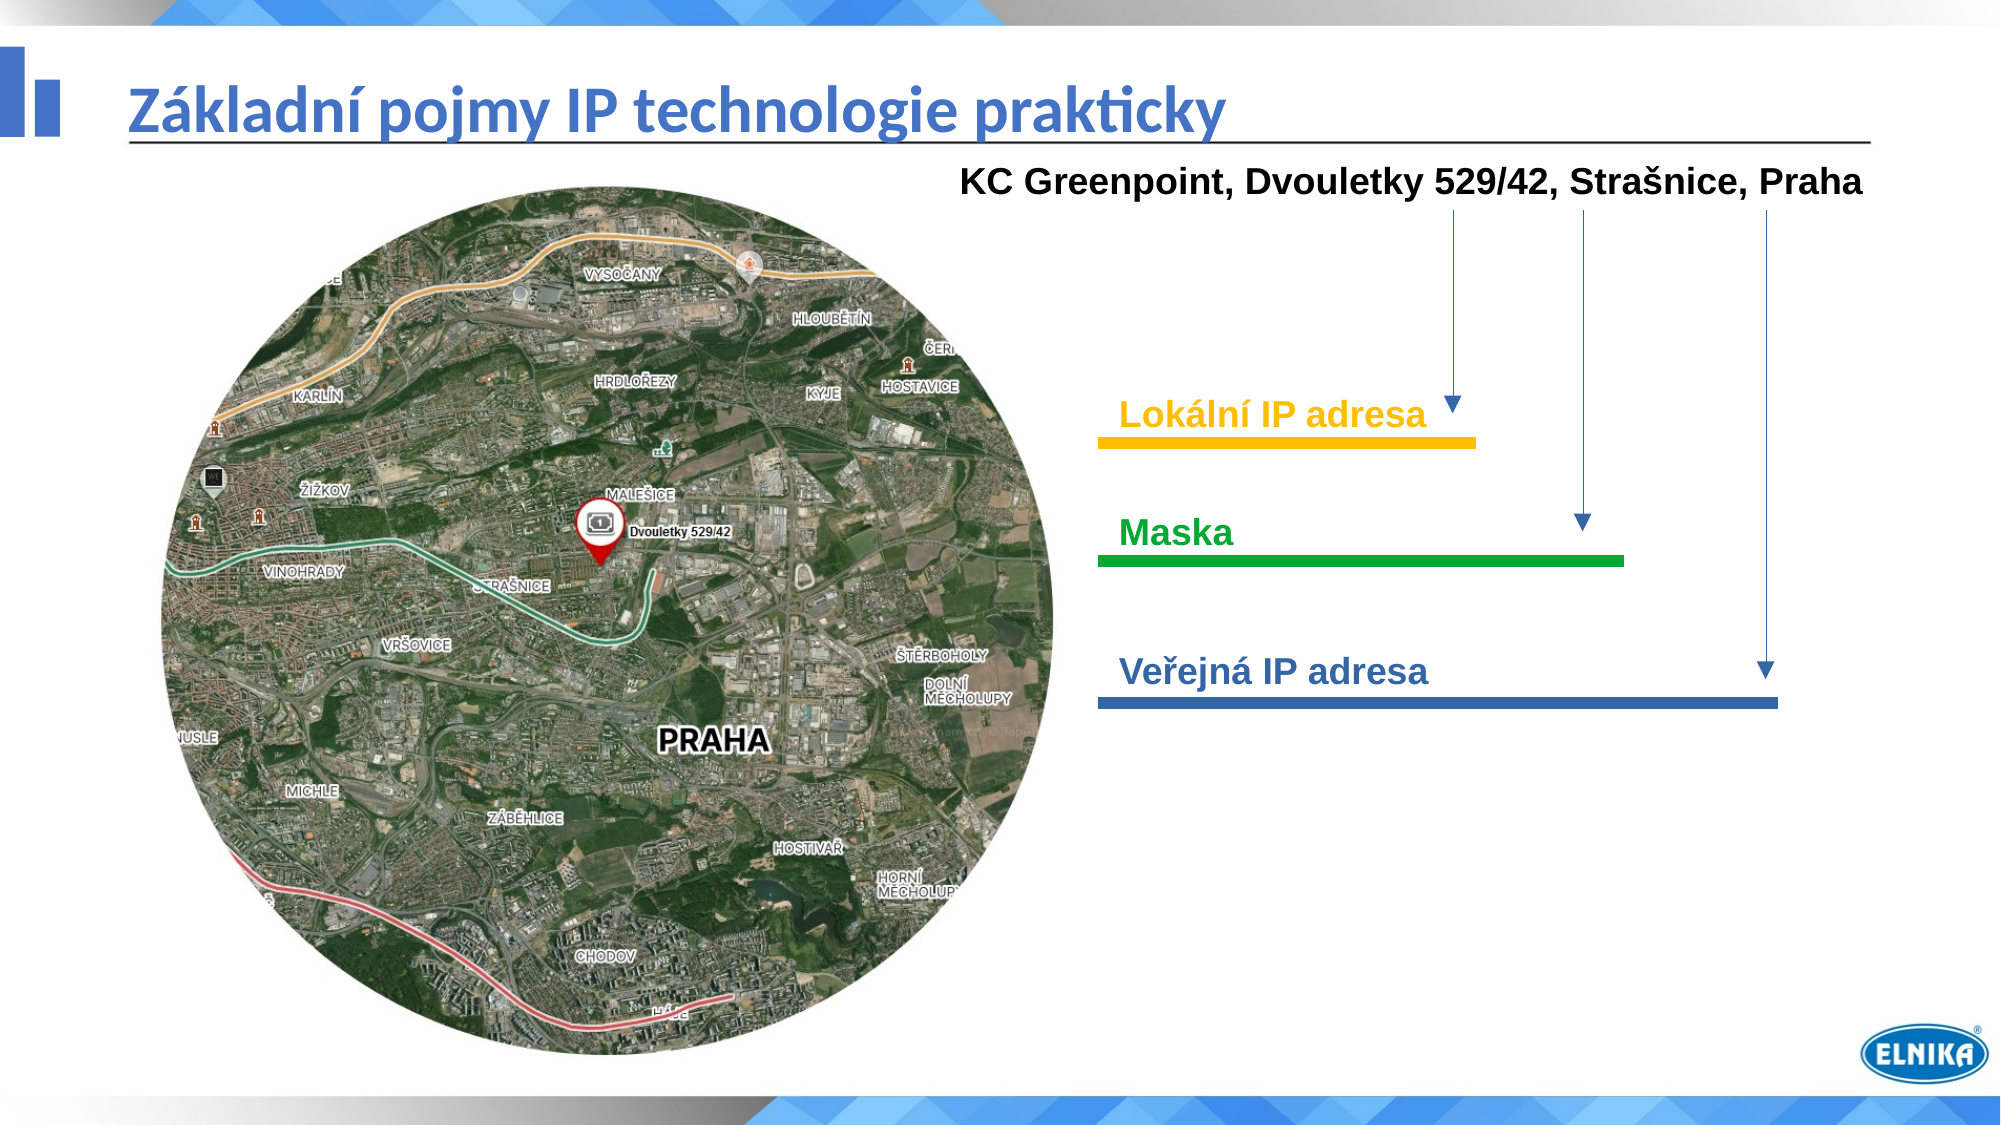

Základní pojmy IP technologie prakticky
KC Greenpoint, Dvouletky 529/42, Strašnice, Praha
Lokální IP adresa
Maska
Veřejná IP adresa